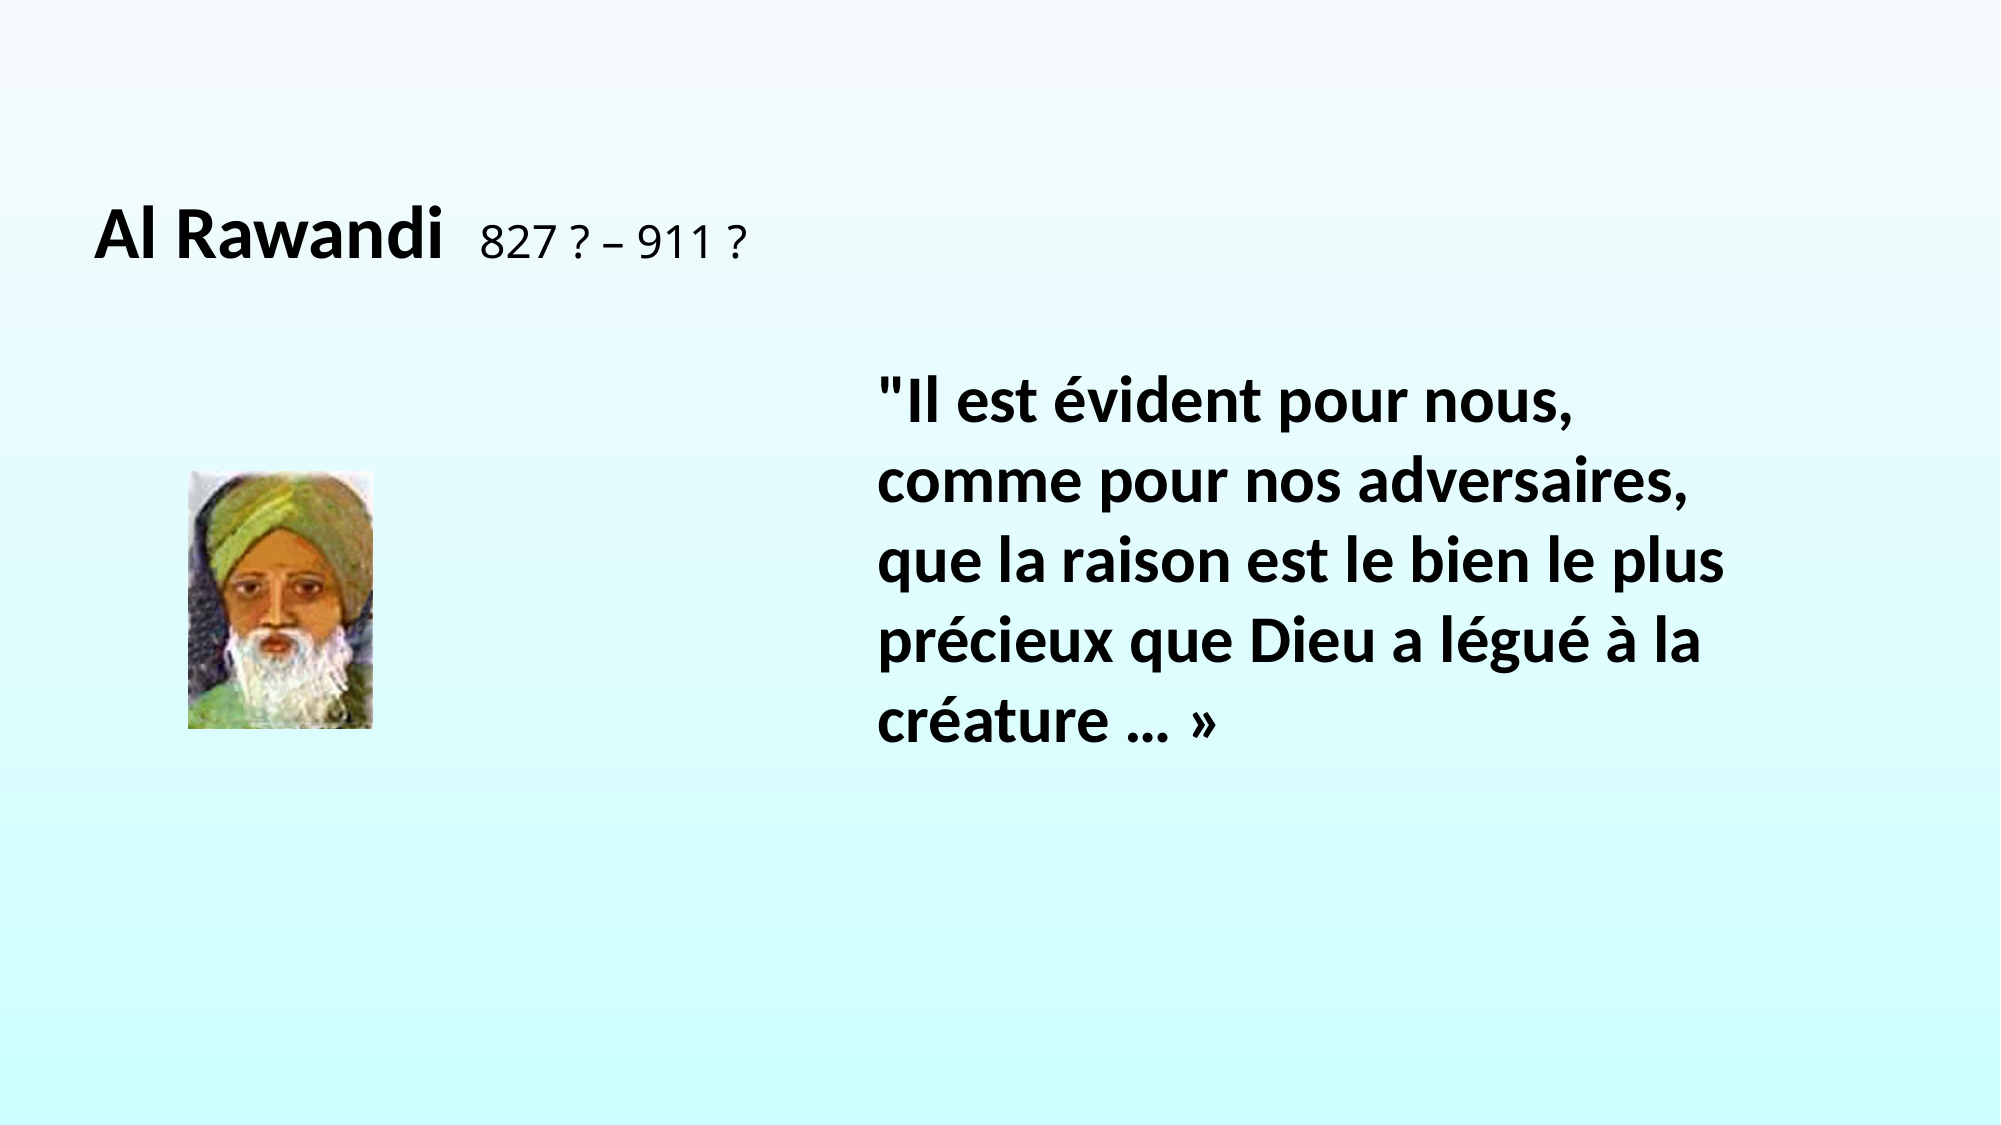

# Al Rawandi 827 ? – 911 ?
"Il est évident pour nous,
comme pour nos adversaires,
que la raison est le bien le plus précieux que Dieu a légué à la créature … »